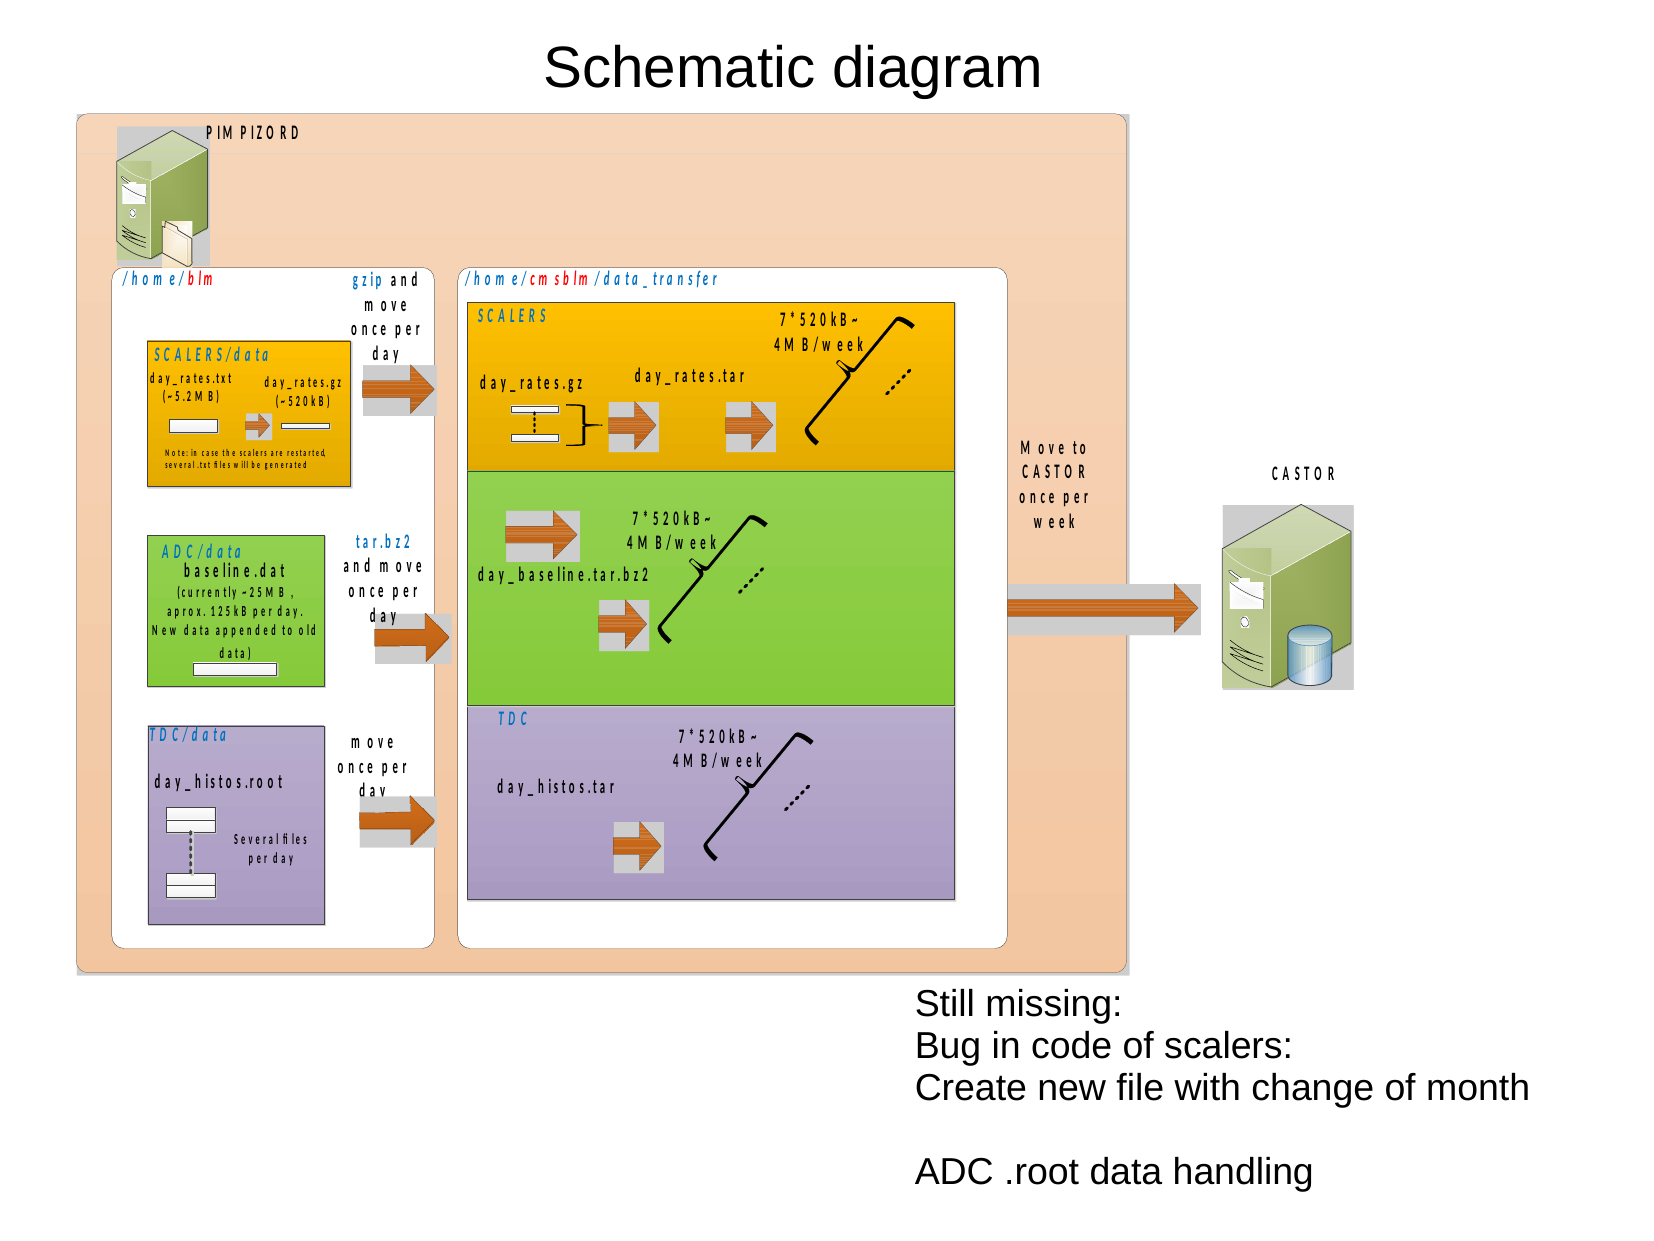

# Schematic diagram
Still missing:
Bug in code of scalers:
Create new file with change of month
ADC .root data handling